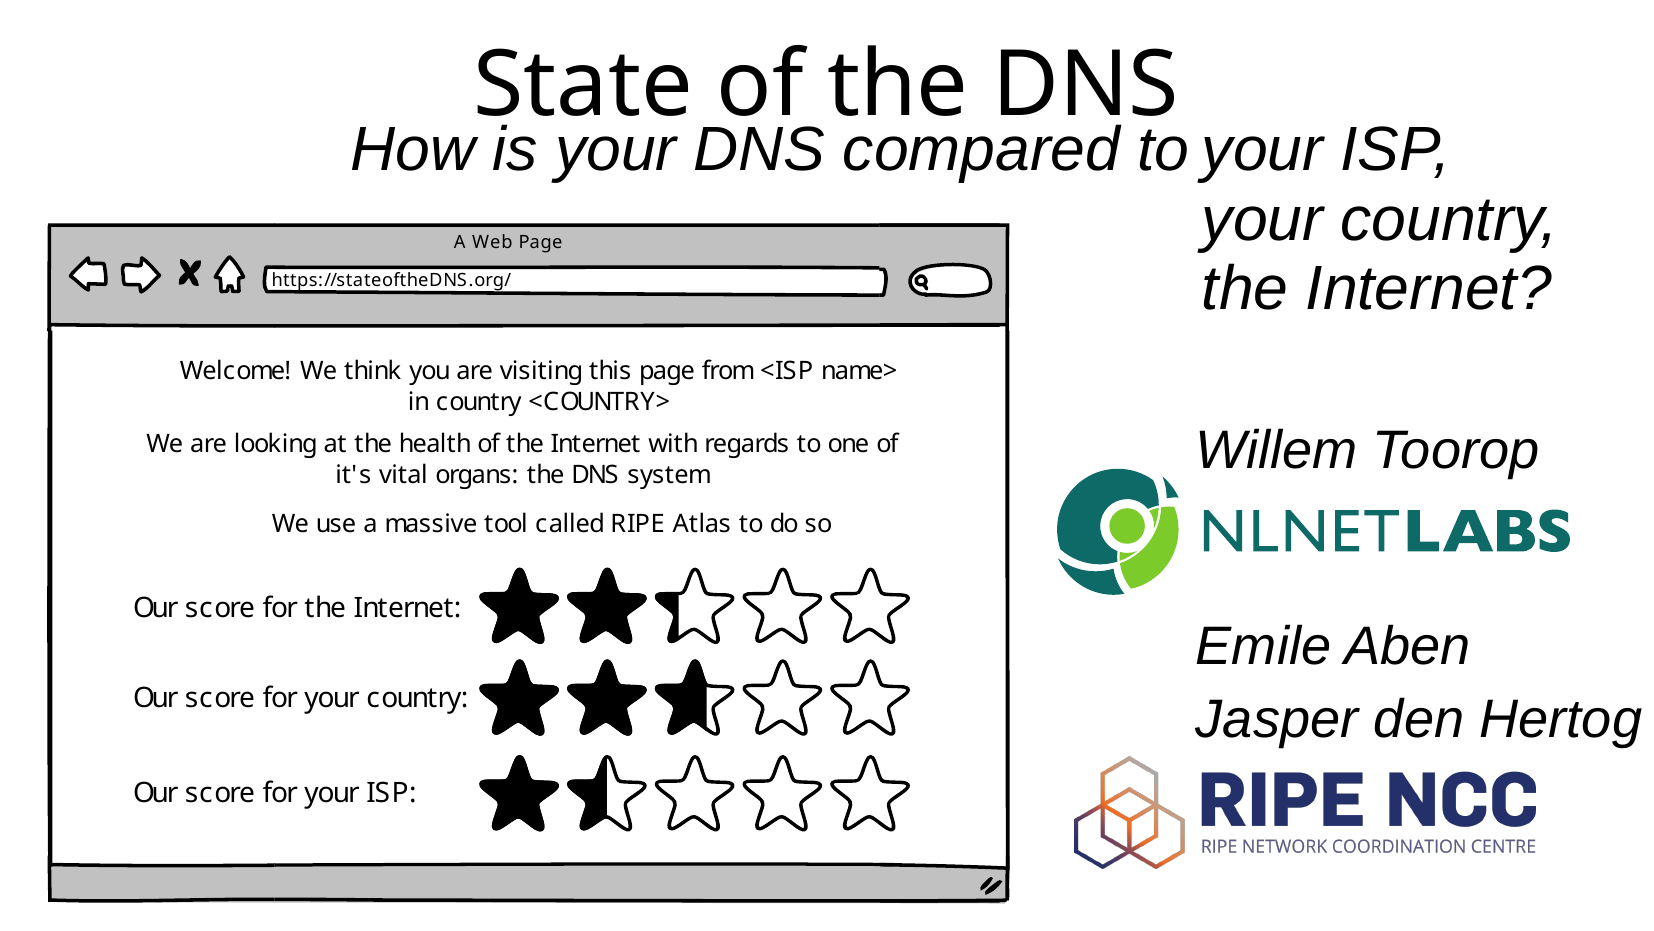

# State of the DNS
				 How is your DNS compared to	your ISP,
																your country,
																the Internet?
Willem Toorop
Emile Aben
Jasper den Hertog